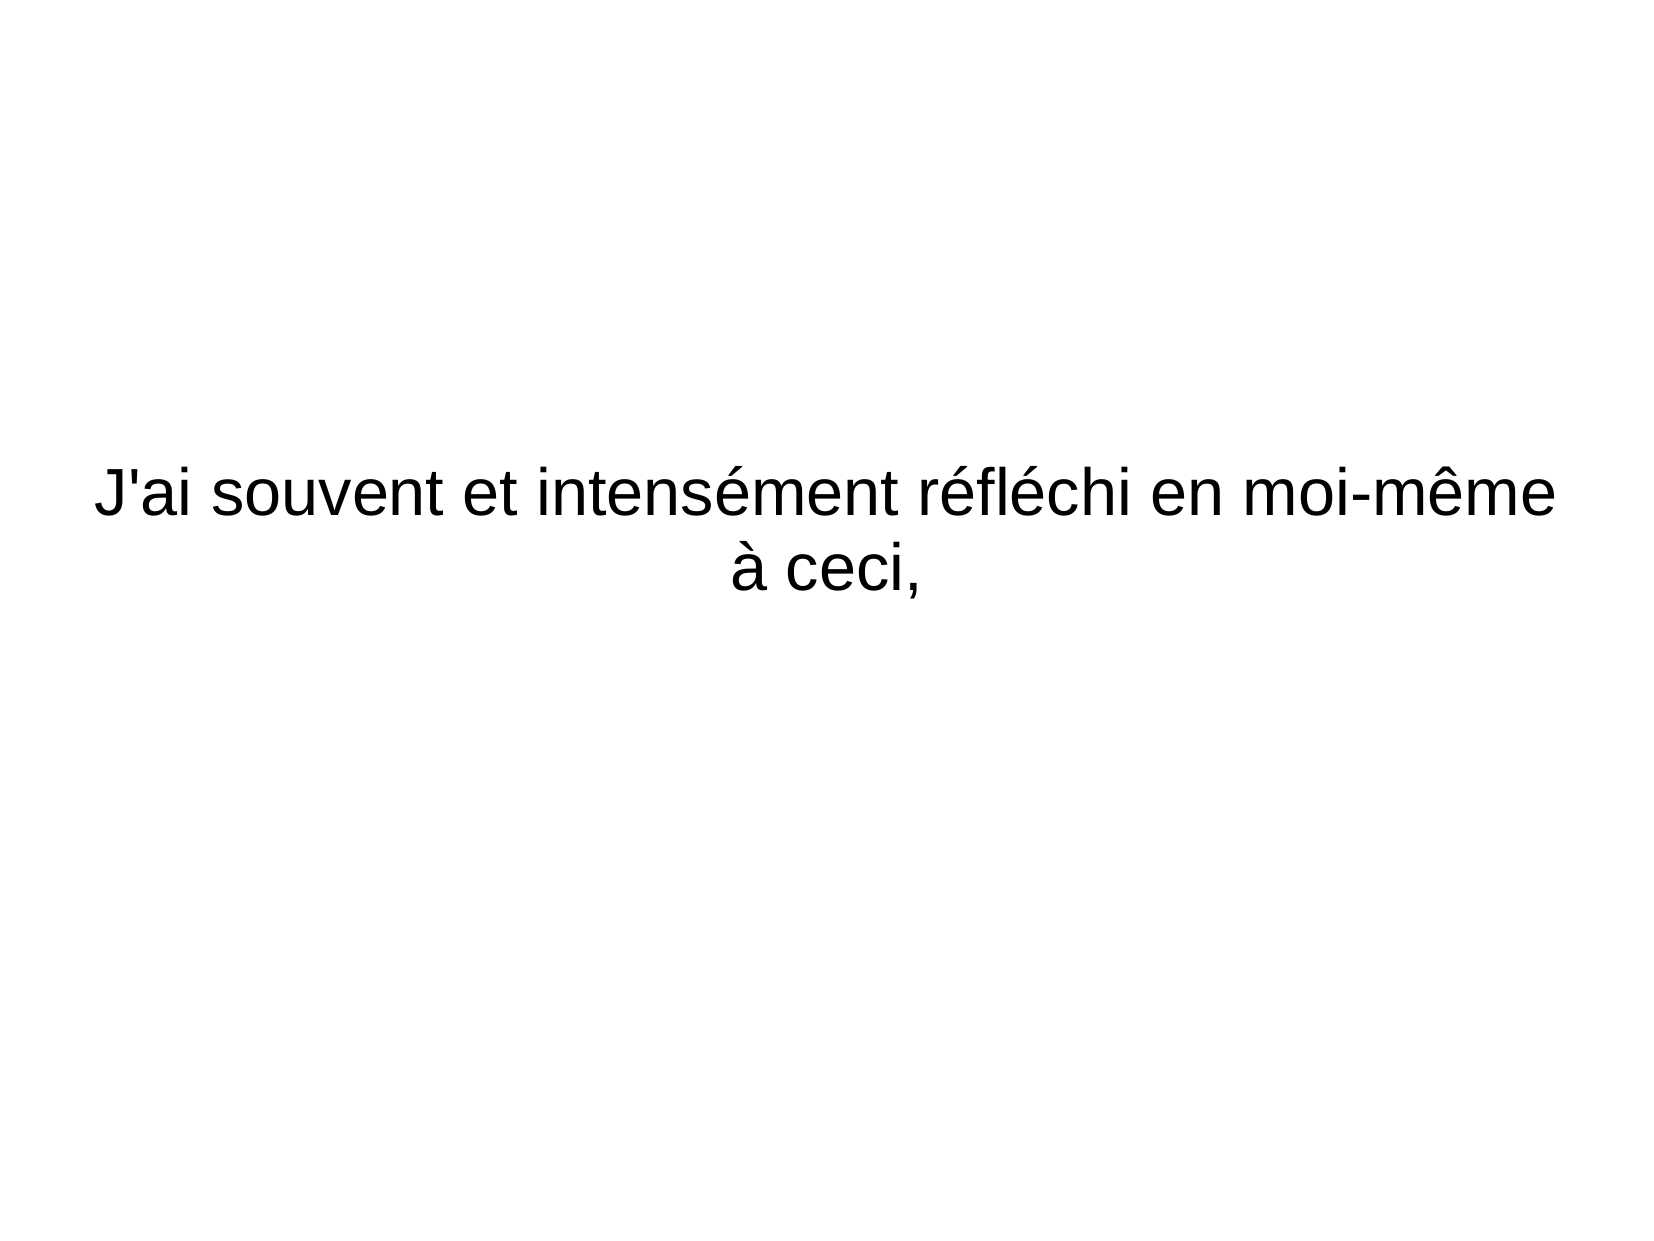

# J'ai souvent et intensément réfléchi en moi-même à ceci,